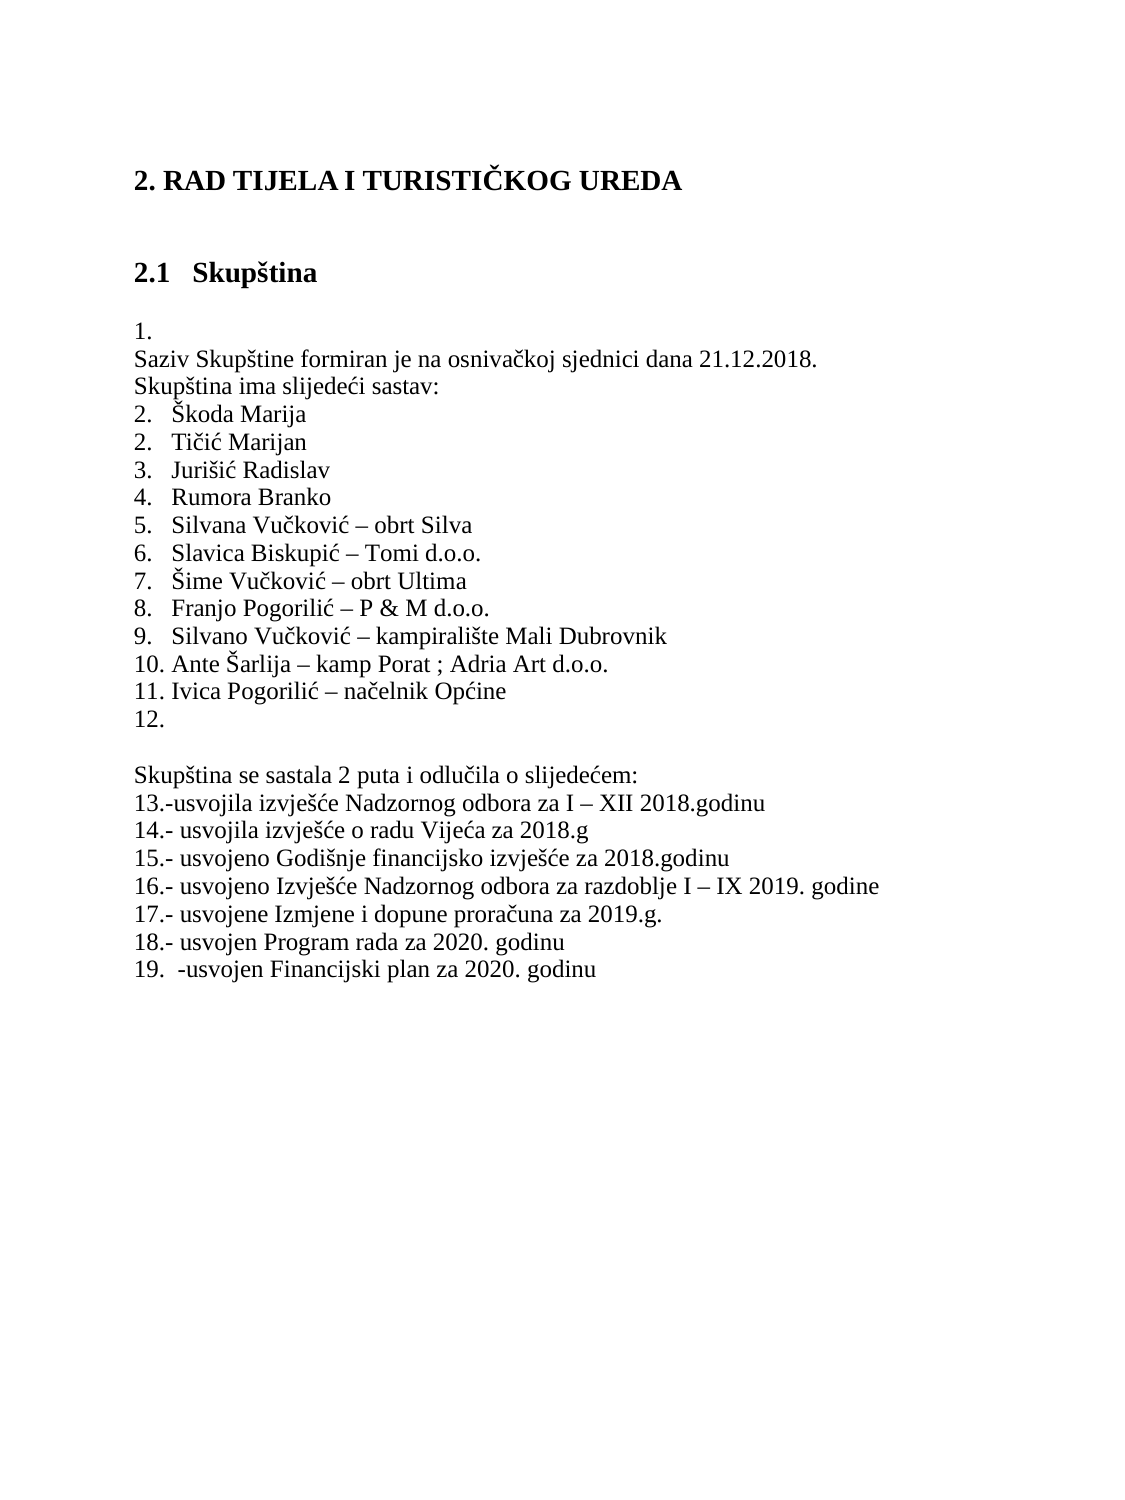

2. RAD TIJELA I TURISTIČKOG UREDA
2.1 Skupština
Saziv Skupštine formiran je na osnivačkoj sjednici dana 21.12.2018.
Skupština ima slijedeći sastav:
Škoda Marija
Tičić Marijan
Jurišić Radislav
Rumora Branko
Silvana Vučković – obrt Silva
Slavica Biskupić – Tomi d.o.o.
Šime Vučković – obrt Ultima
Franjo Pogorilić – P & M d.o.o.
Silvano Vučković – kampiralište Mali Dubrovnik
Ante Šarlija – kamp Porat ; Adria Art d.o.o.
Ivica Pogorilić – načelnik Općine
Skupština se sastala 2 puta i odlučila o slijedećem:
-usvojila izvješće Nadzornog odbora za I – XII 2018.godinu
- usvojila izvješće o radu Vijeća za 2018.g
- usvojeno Godišnje financijsko izvješće za 2018.godinu
- usvojeno Izvješće Nadzornog odbora za razdoblje I – IX 2019. godine
- usvojene Izmjene i dopune proračuna za 2019.g.
- usvojen Program rada za 2020. godinu
 -usvojen Financijski plan za 2020. godinu